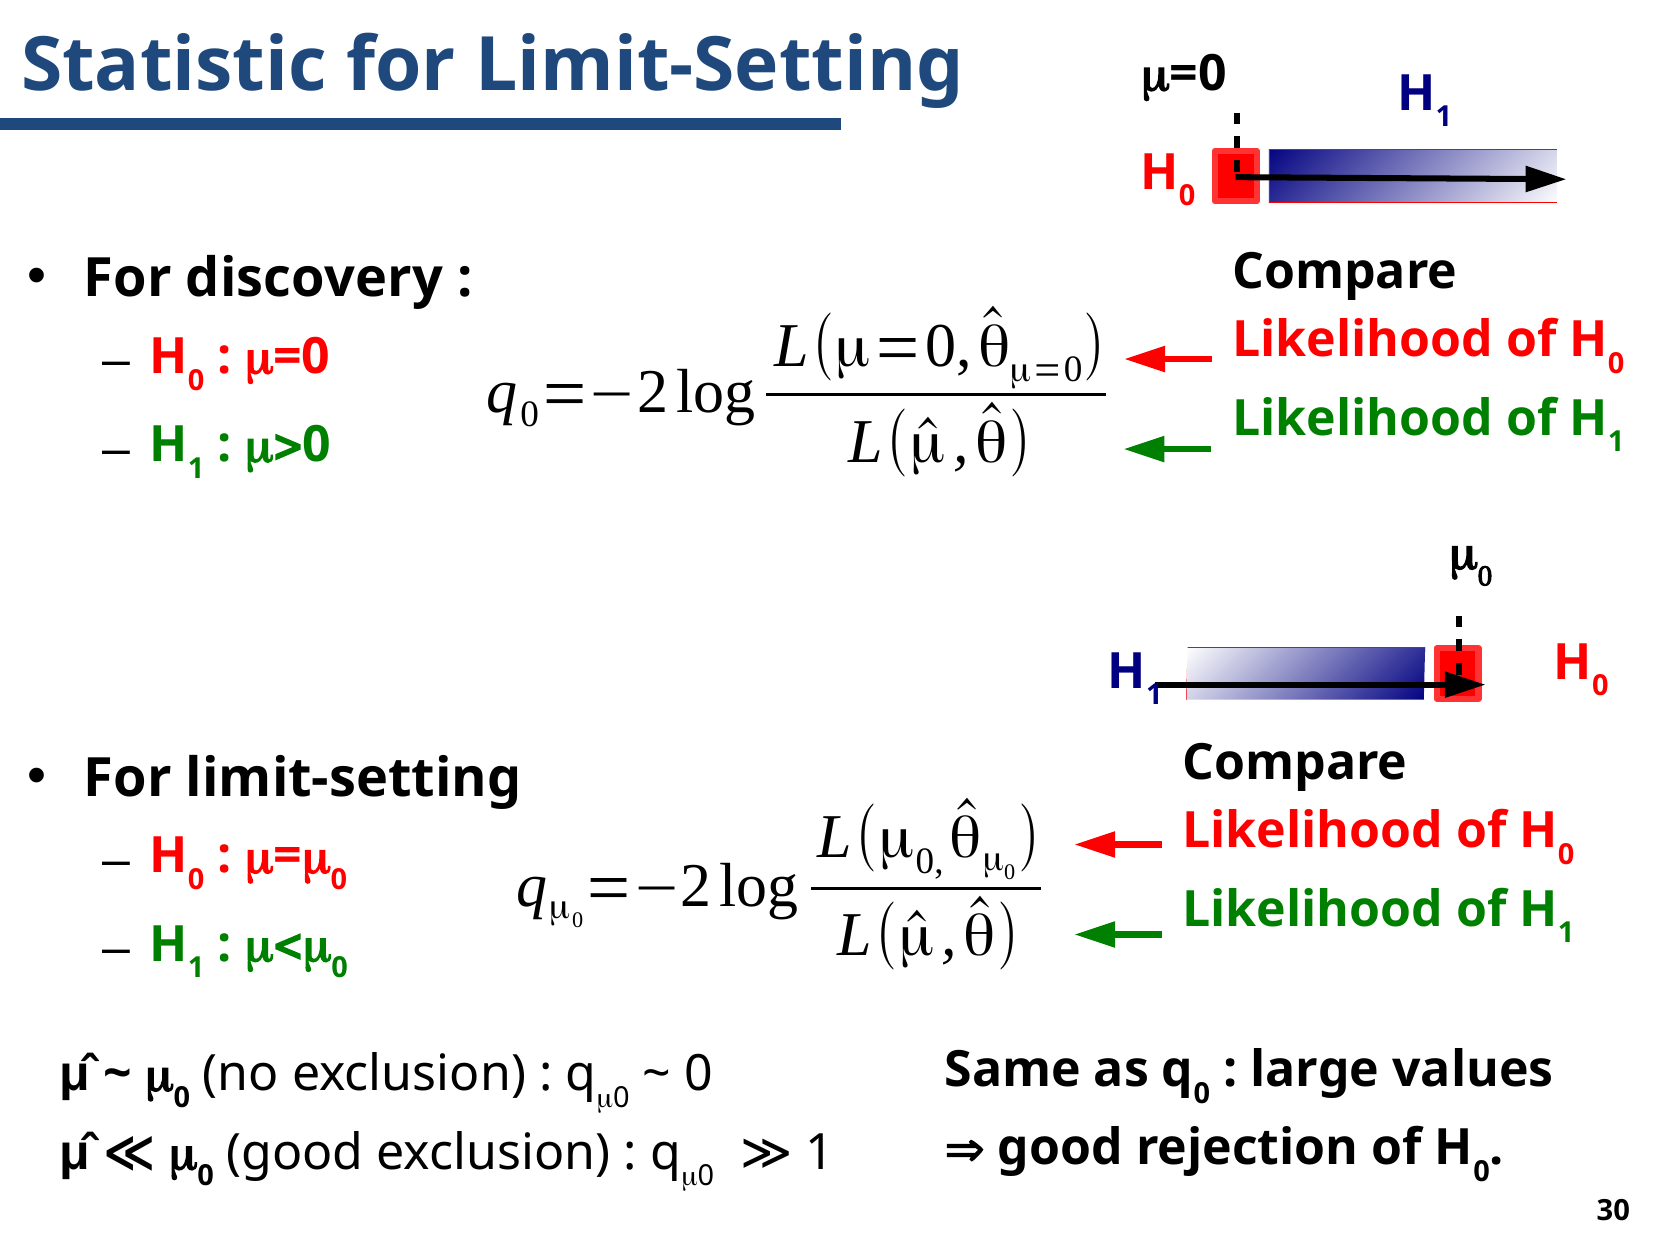

# Statistic for Limit-Setting
m=0
H1
H0
For discovery :
H0 : m=0
H1 : m>0
For limit-setting
H0 : m=m0
H1 : m<m0
Compare
Likelihood of H0
Likelihood of H1
m0
H0
H1
Compare
Likelihood of H0
Likelihood of H1
Same as q0 : large values
Þ good rejection of H0.
μ̂ ~ m0 (no exclusion) : qm0 ~ 0
μ̂ ≪ m0 (good exclusion) : qm0 ≫ 1
30